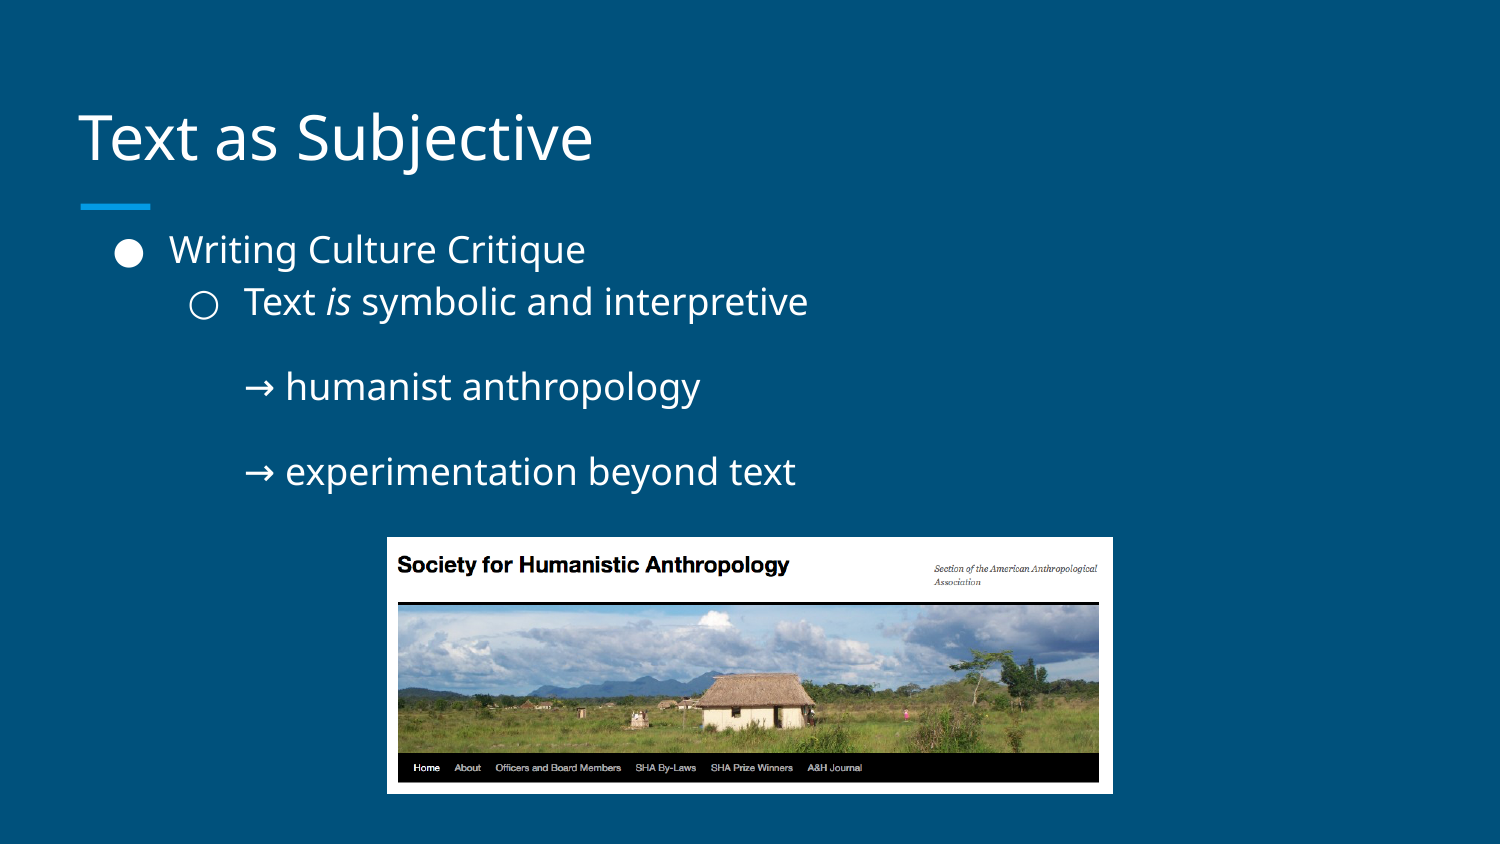

# Text as Subjective
Writing Culture Critique
Text is symbolic and interpretive
→ humanist anthropology
→ experimentation beyond text